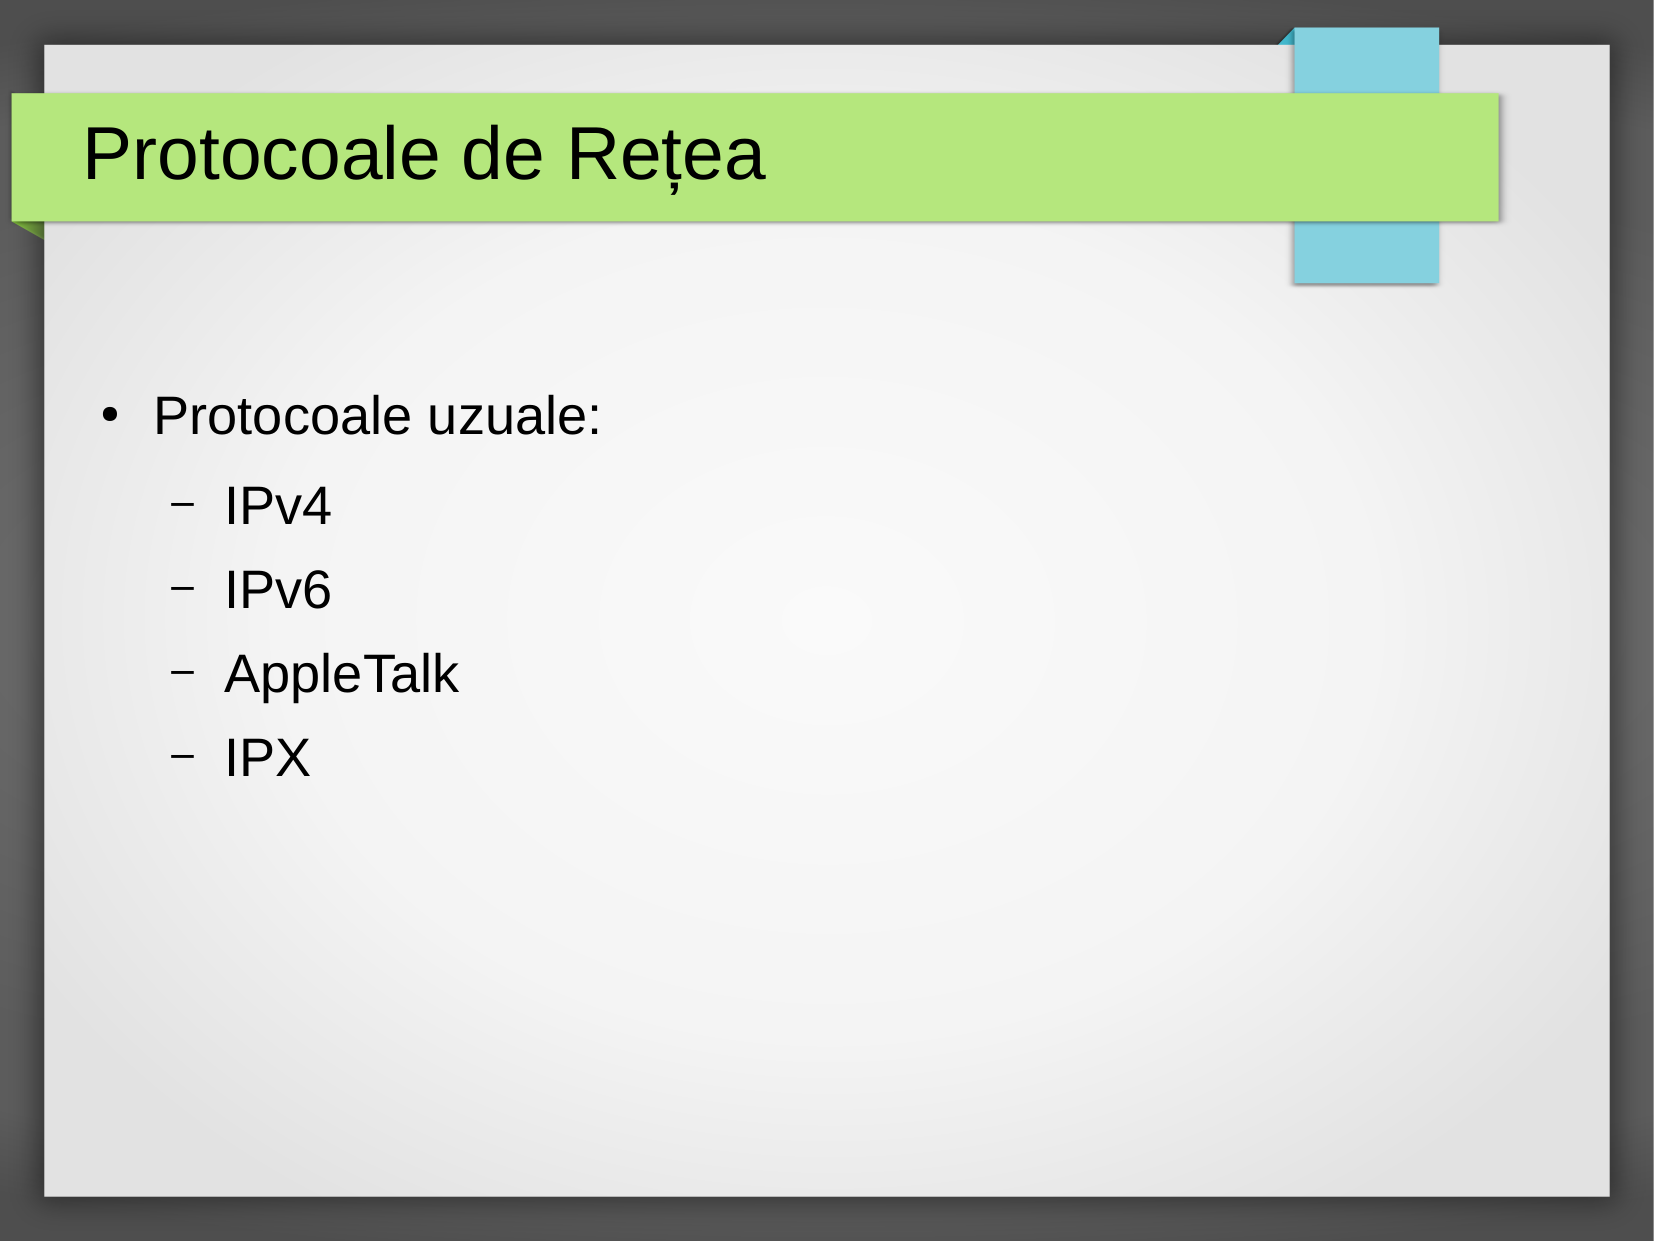

# Protocoale de Rețea
Protocoale uzuale:
IPv4
IPv6
AppleTalk
IPX